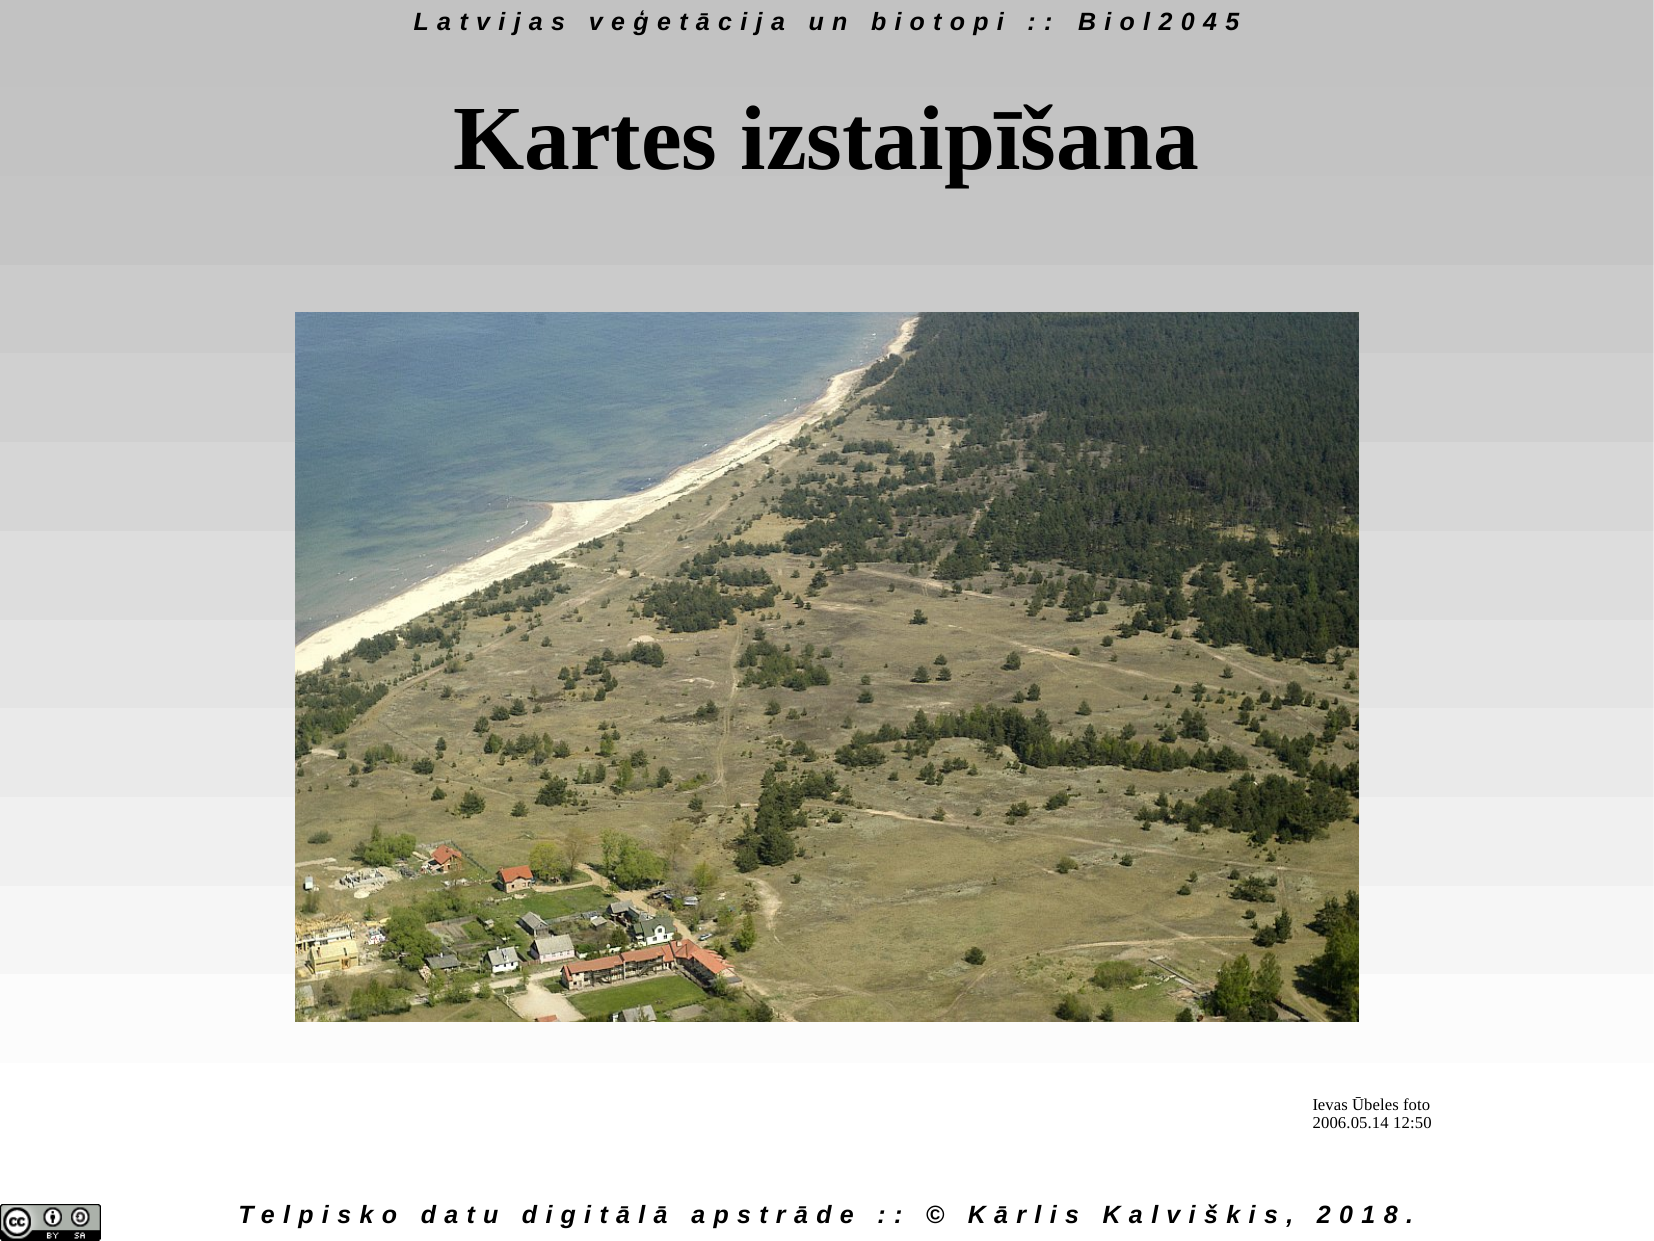

# Kartes izstaipīšana
Ievas Ūbeles foto
2006.05.14 12:50